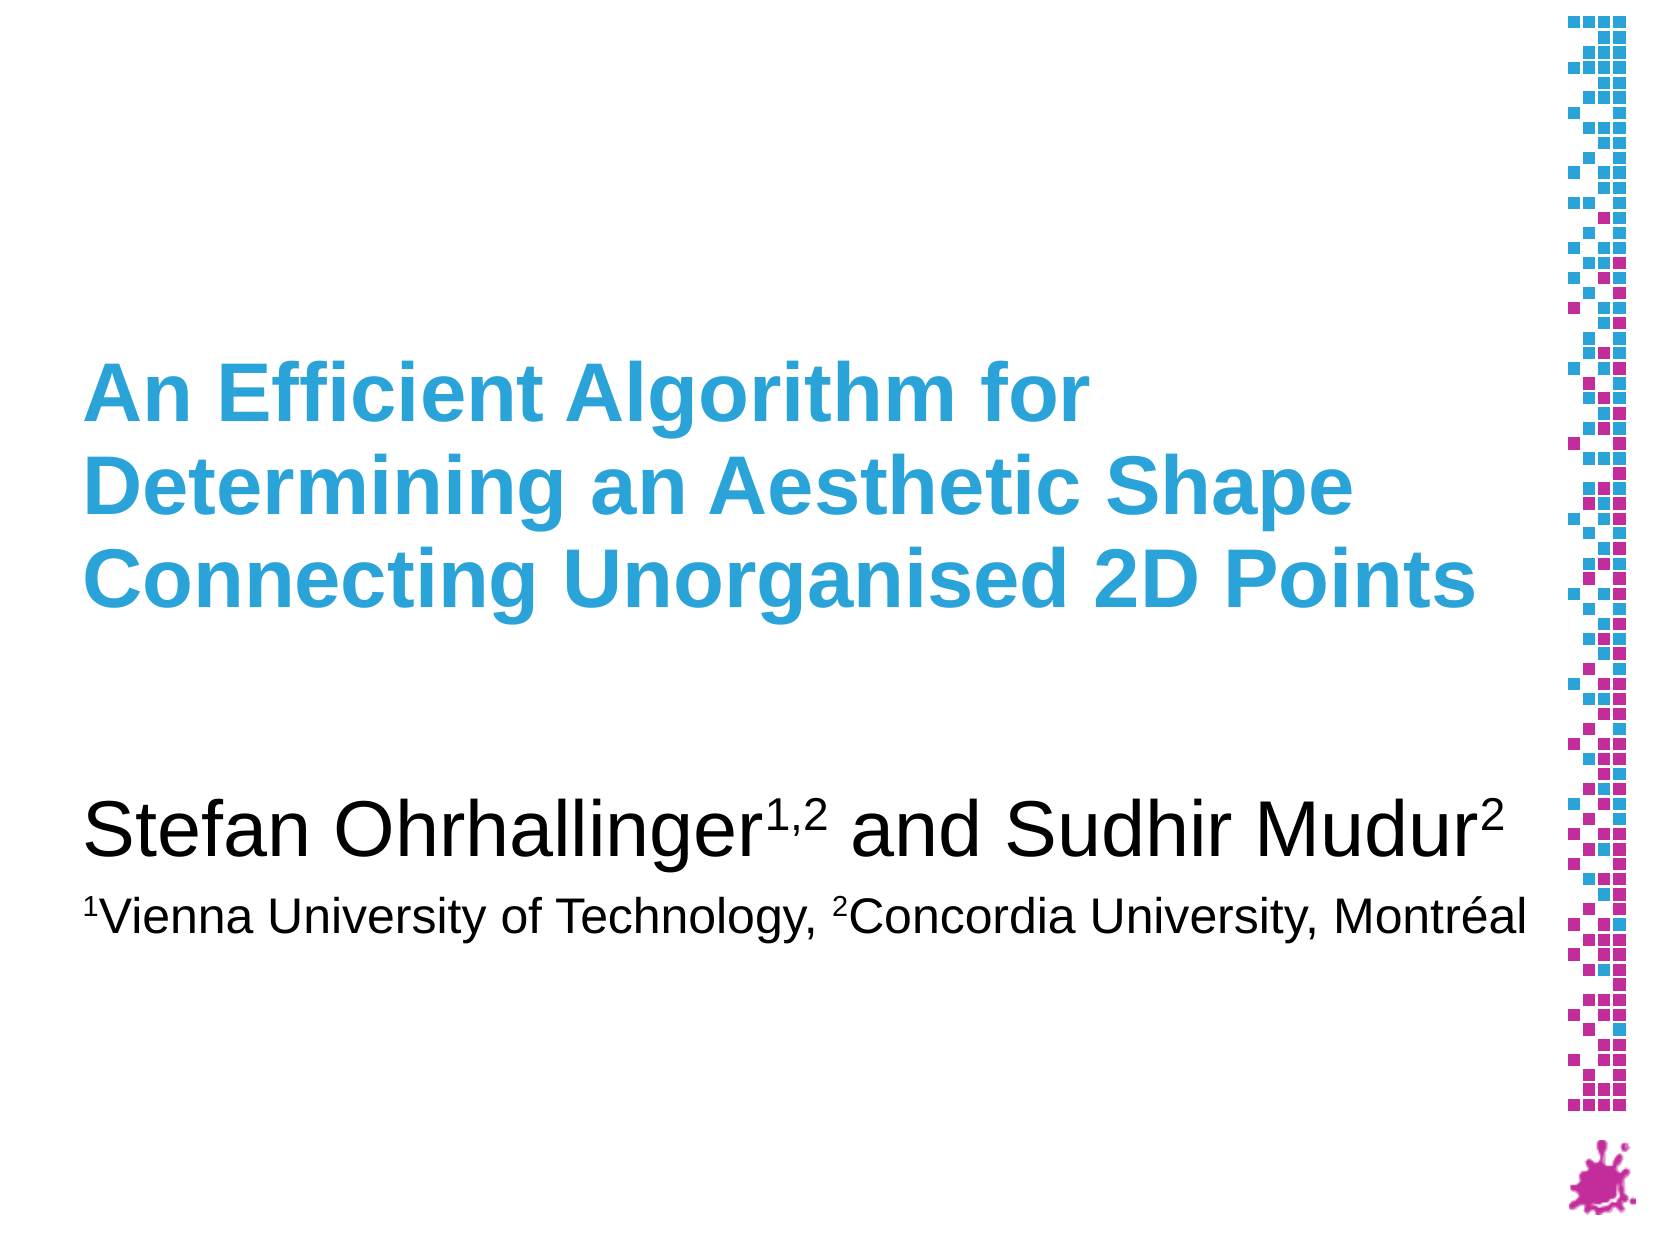

# An Efficient Algorithm for Determining an Aesthetic Shape Connecting Unorganised 2D Points
Stefan Ohrhallinger1,2 and Sudhir Mudur2
1Vienna University of Technology, 2Concordia University, Montréal